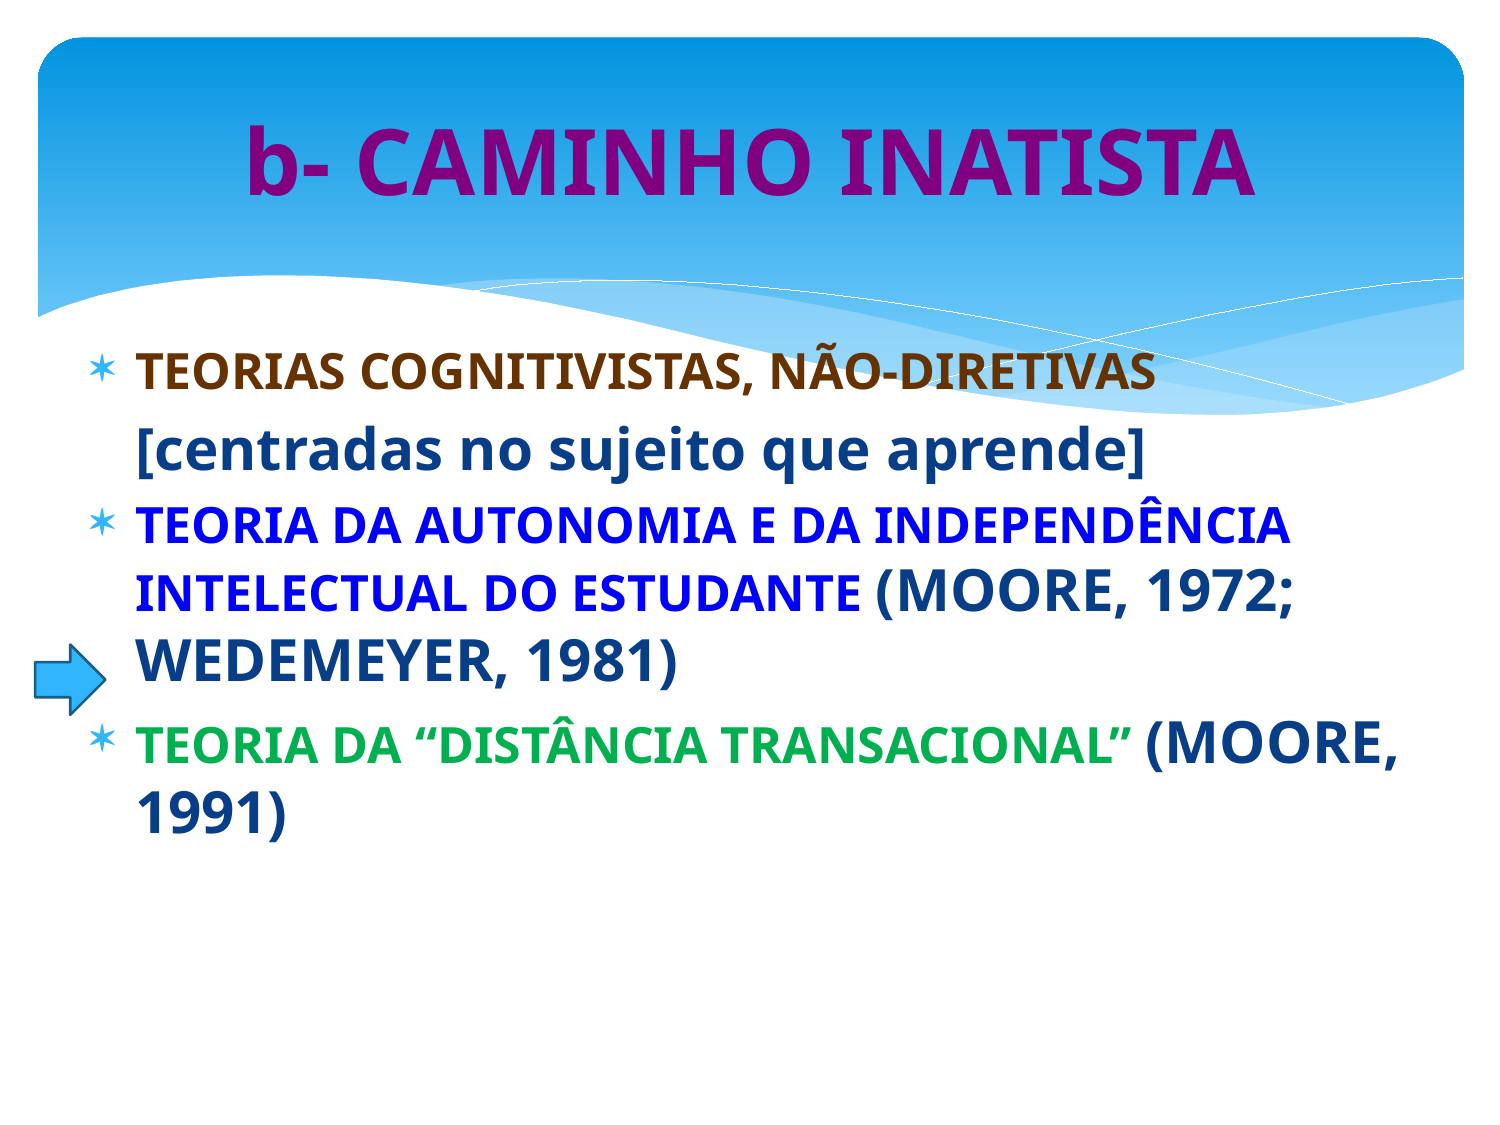

# b- CAMINHO INATISTA
TEORIAS COGNITIVISTAS, NÃO-DIRETIVAS
	[centradas no sujeito que aprende]
TEORIA DA AUTONOMIA E DA INDEPENDÊNCIA INTELECTUAL DO ESTUDANTE (MOORE, 1972; WEDEMEYER, 1981)
TEORIA DA “DISTÂNCIA TRANSACIONAL” (MOORE, 1991)